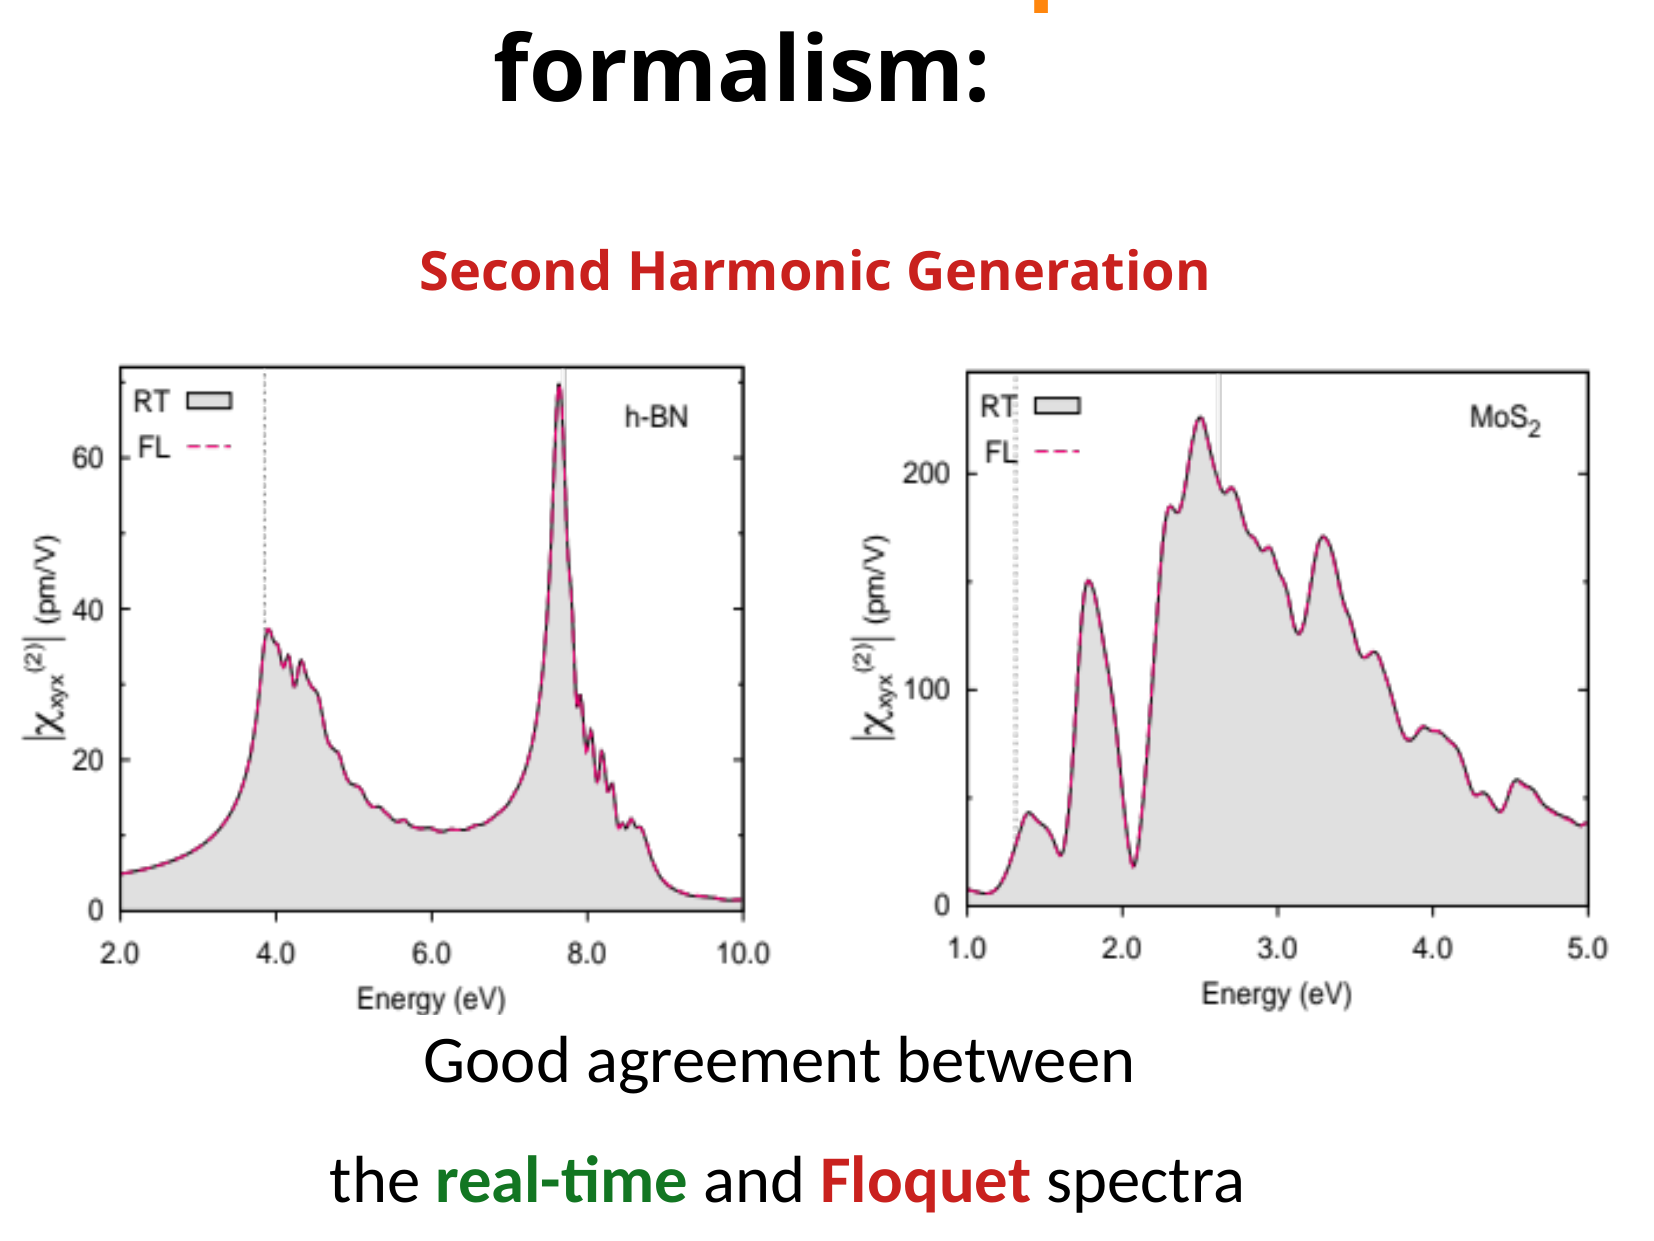

# Results with Floquet formalism:
Second Harmonic Generation
Good agreement between
the real-time and Floquet spectra